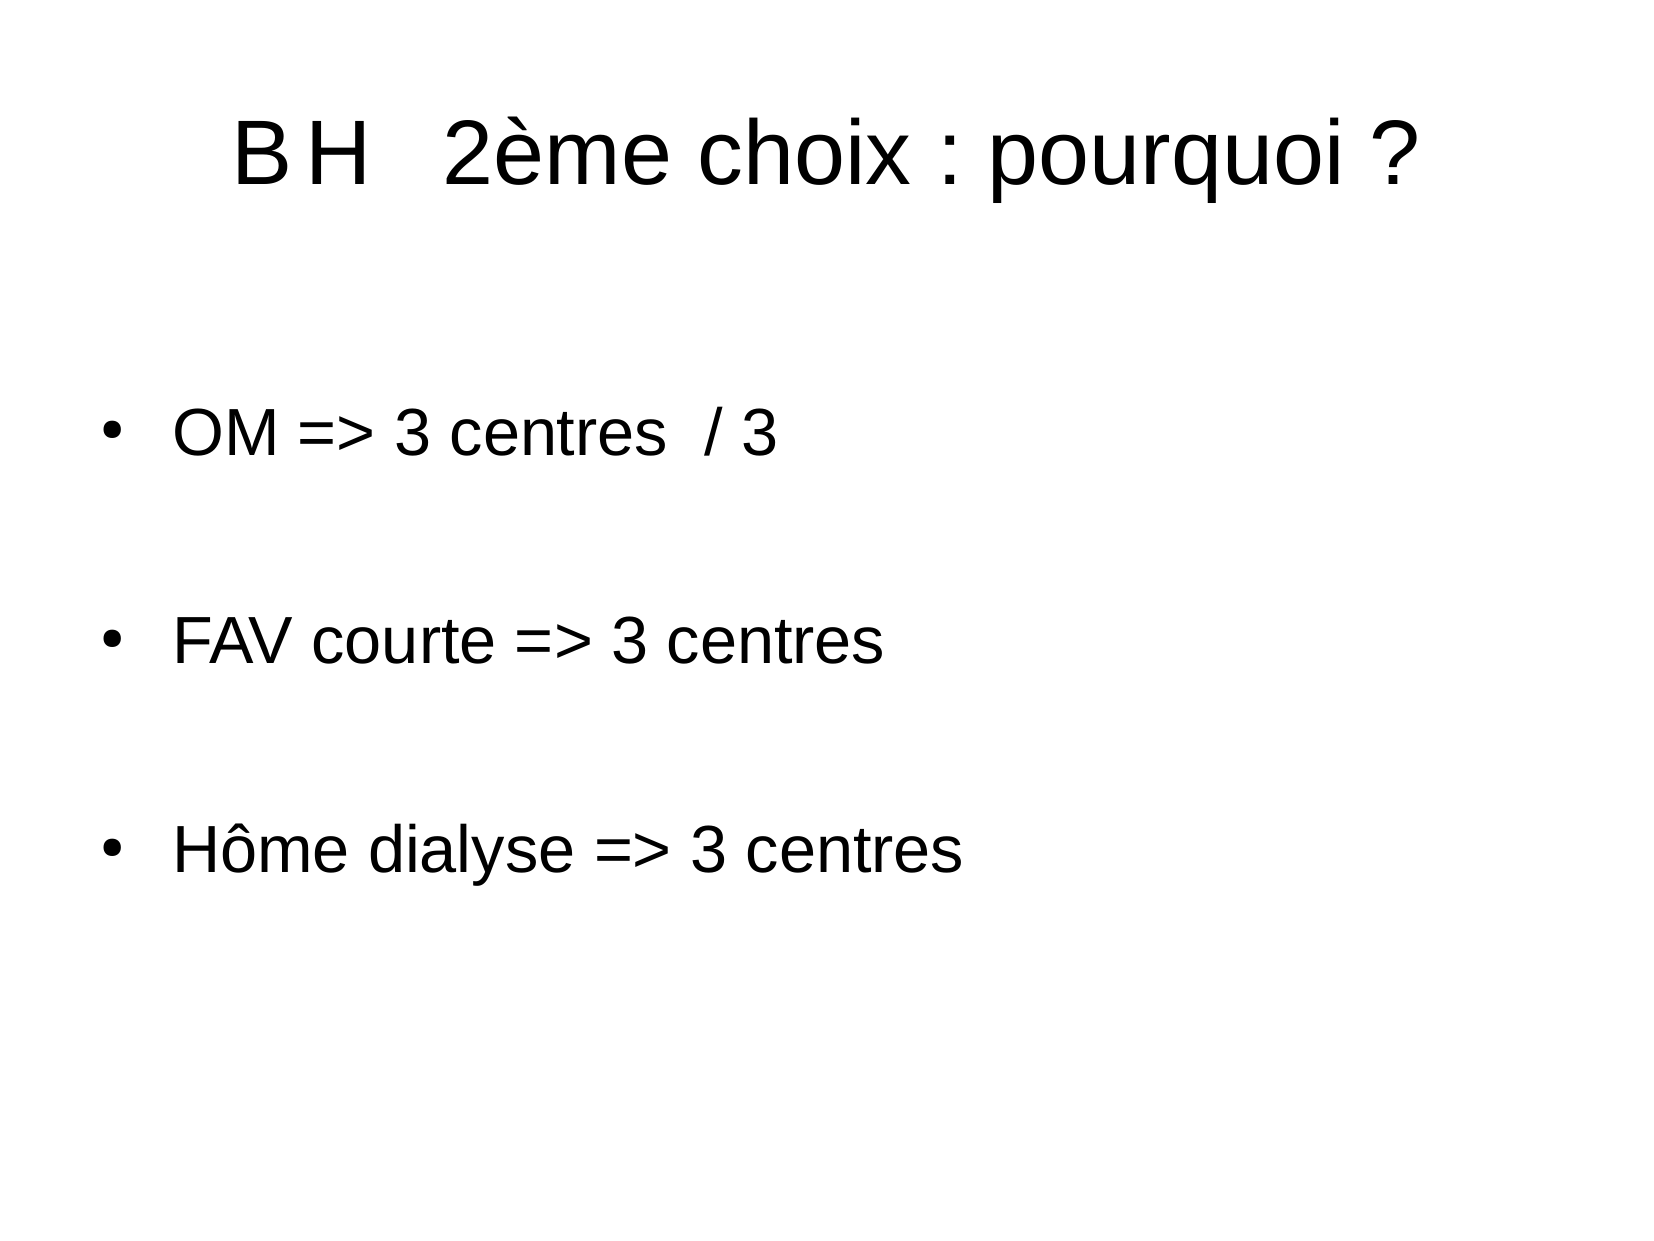

# B	H 2ème choix : pourquoi ?
 OM => 3 centres / 3
 FAV courte => 3 centres
 Hôme dialyse => 3 centres